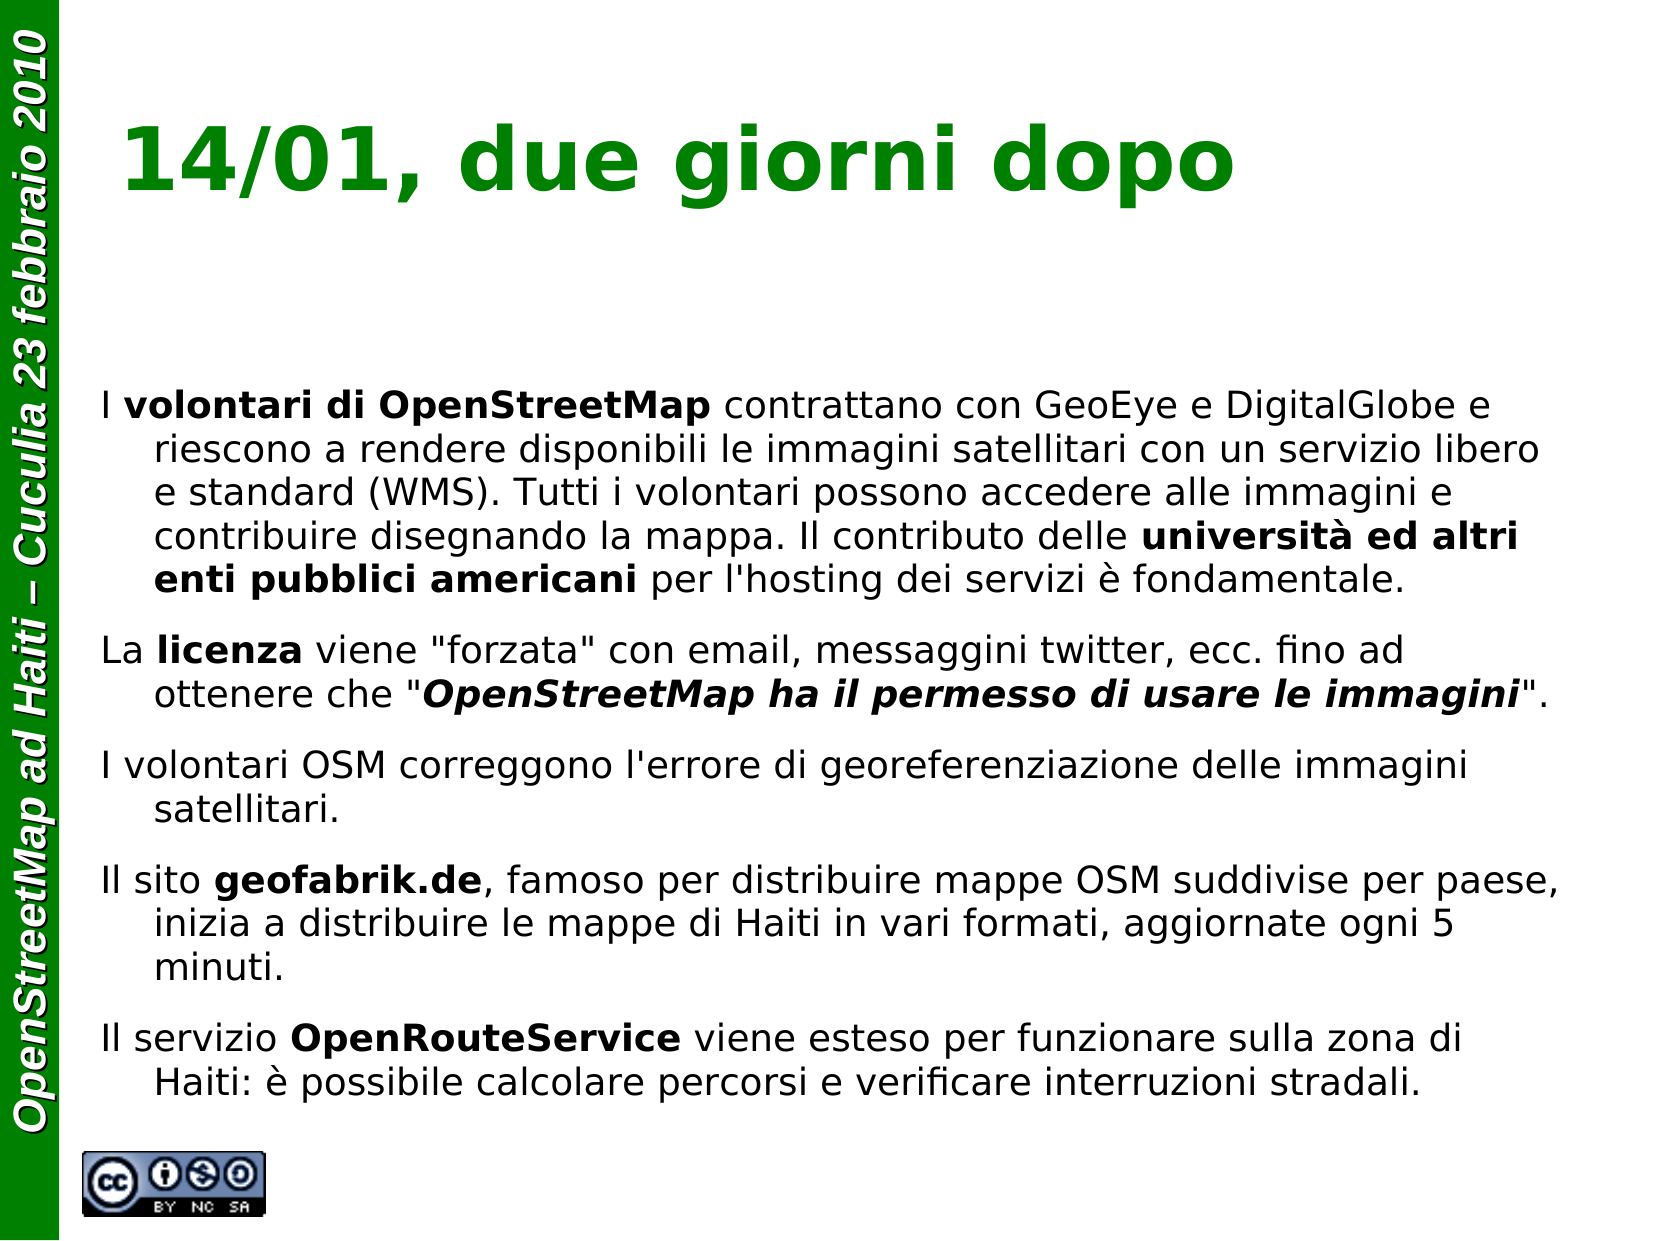

# 14/01, due giorni dopo
I volontari di OpenStreetMap contrattano con GeoEye e DigitalGlobe e riescono a rendere disponibili le immagini satellitari con un servizio libero e standard (WMS). Tutti i volontari possono accedere alle immagini e contribuire disegnando la mappa. Il contributo delle università ed altri enti pubblici americani per l'hosting dei servizi è fondamentale.
La licenza viene "forzata" con email, messaggini twitter, ecc. fino ad ottenere che "OpenStreetMap ha il permesso di usare le immagini".
I volontari OSM correggono l'errore di georeferenziazione delle immagini satellitari.
Il sito geofabrik.de, famoso per distribuire mappe OSM suddivise per paese, inizia a distribuire le mappe di Haiti in vari formati, aggiornate ogni 5 minuti.
Il servizio OpenRouteService viene esteso per funzionare sulla zona di Haiti: è possibile calcolare percorsi e verificare interruzioni stradali.